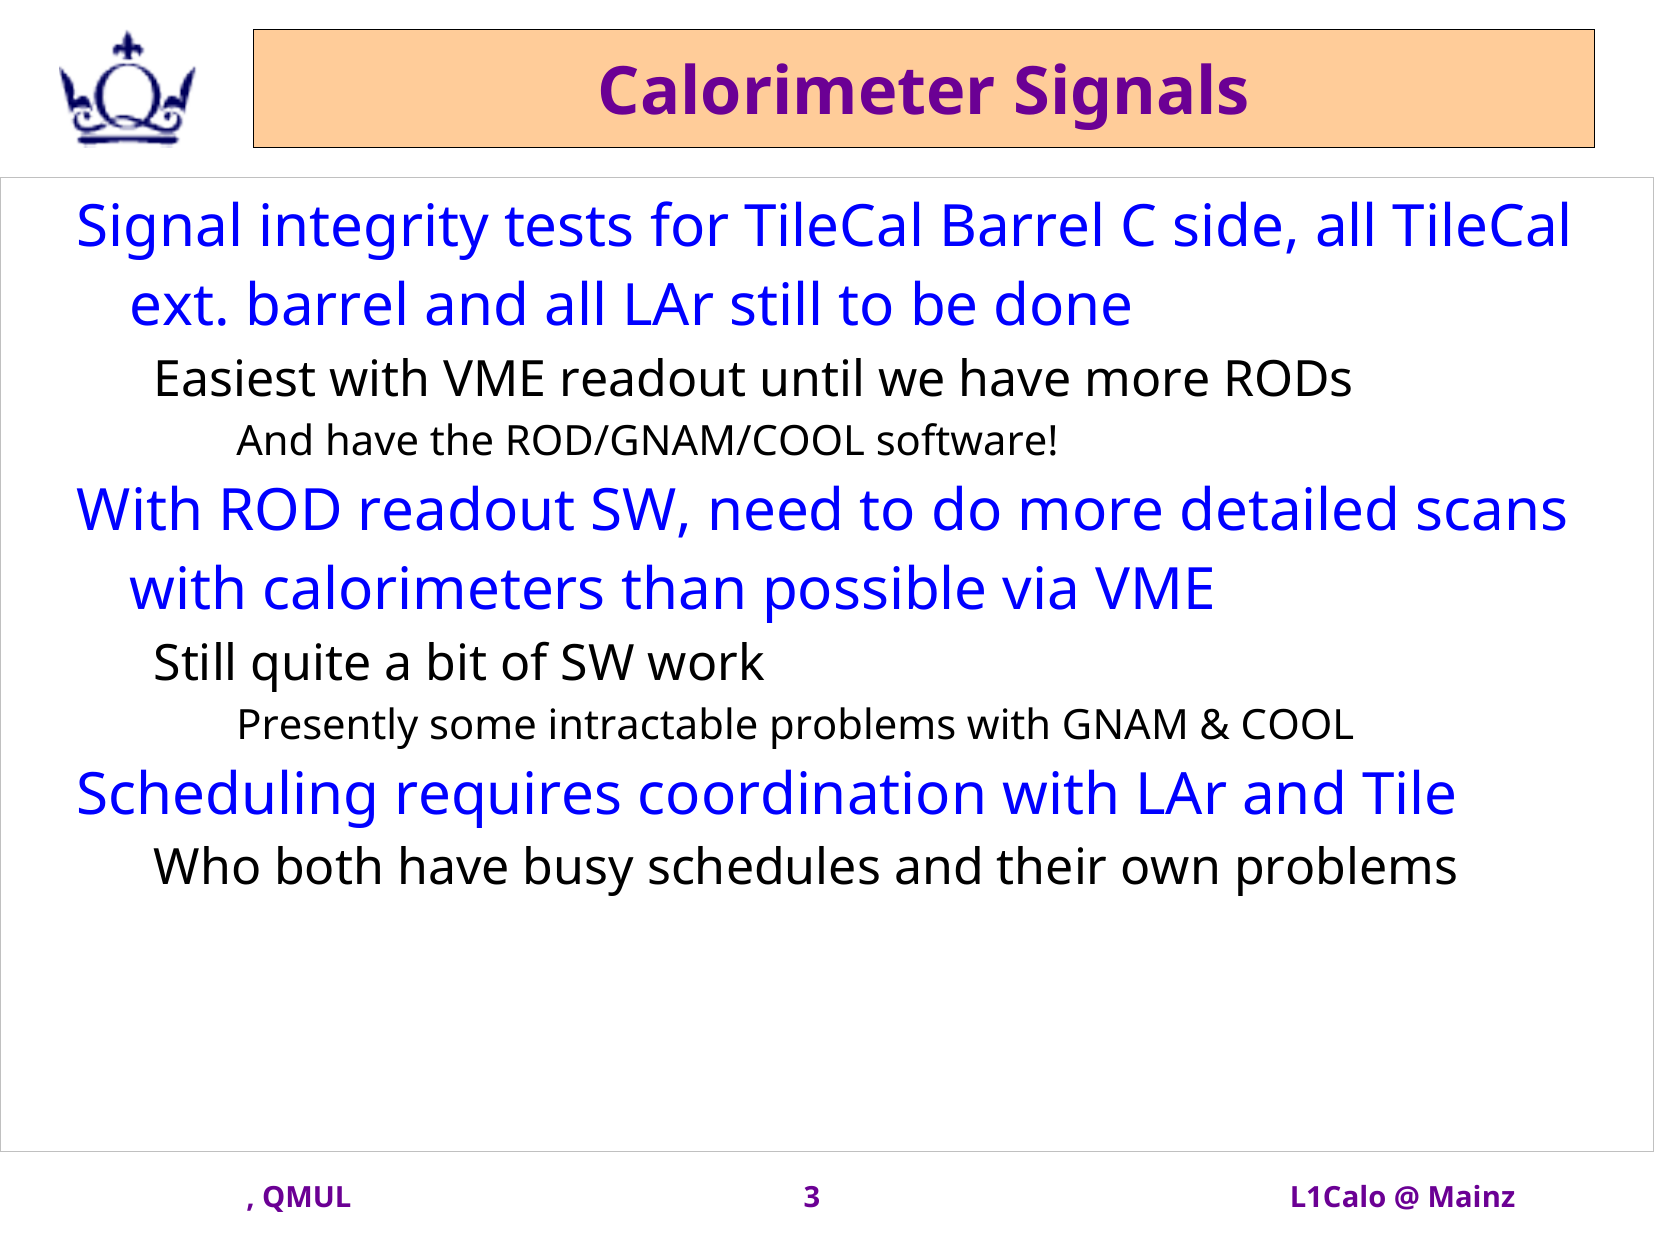

# Calorimeter Signals
Signal integrity tests for TileCal Barrel C side, all TileCal ext. barrel and all LAr still to be done
Easiest with VME readout until we have more RODs
And have the ROD/GNAM/COOL software!
With ROD readout SW, need to do more detailed scans with calorimeters than possible via VME
Still quite a bit of SW work
Presently some intractable problems with GNAM & COOL
Scheduling requires coordination with LAr and Tile
Who both have busy schedules and their own problems